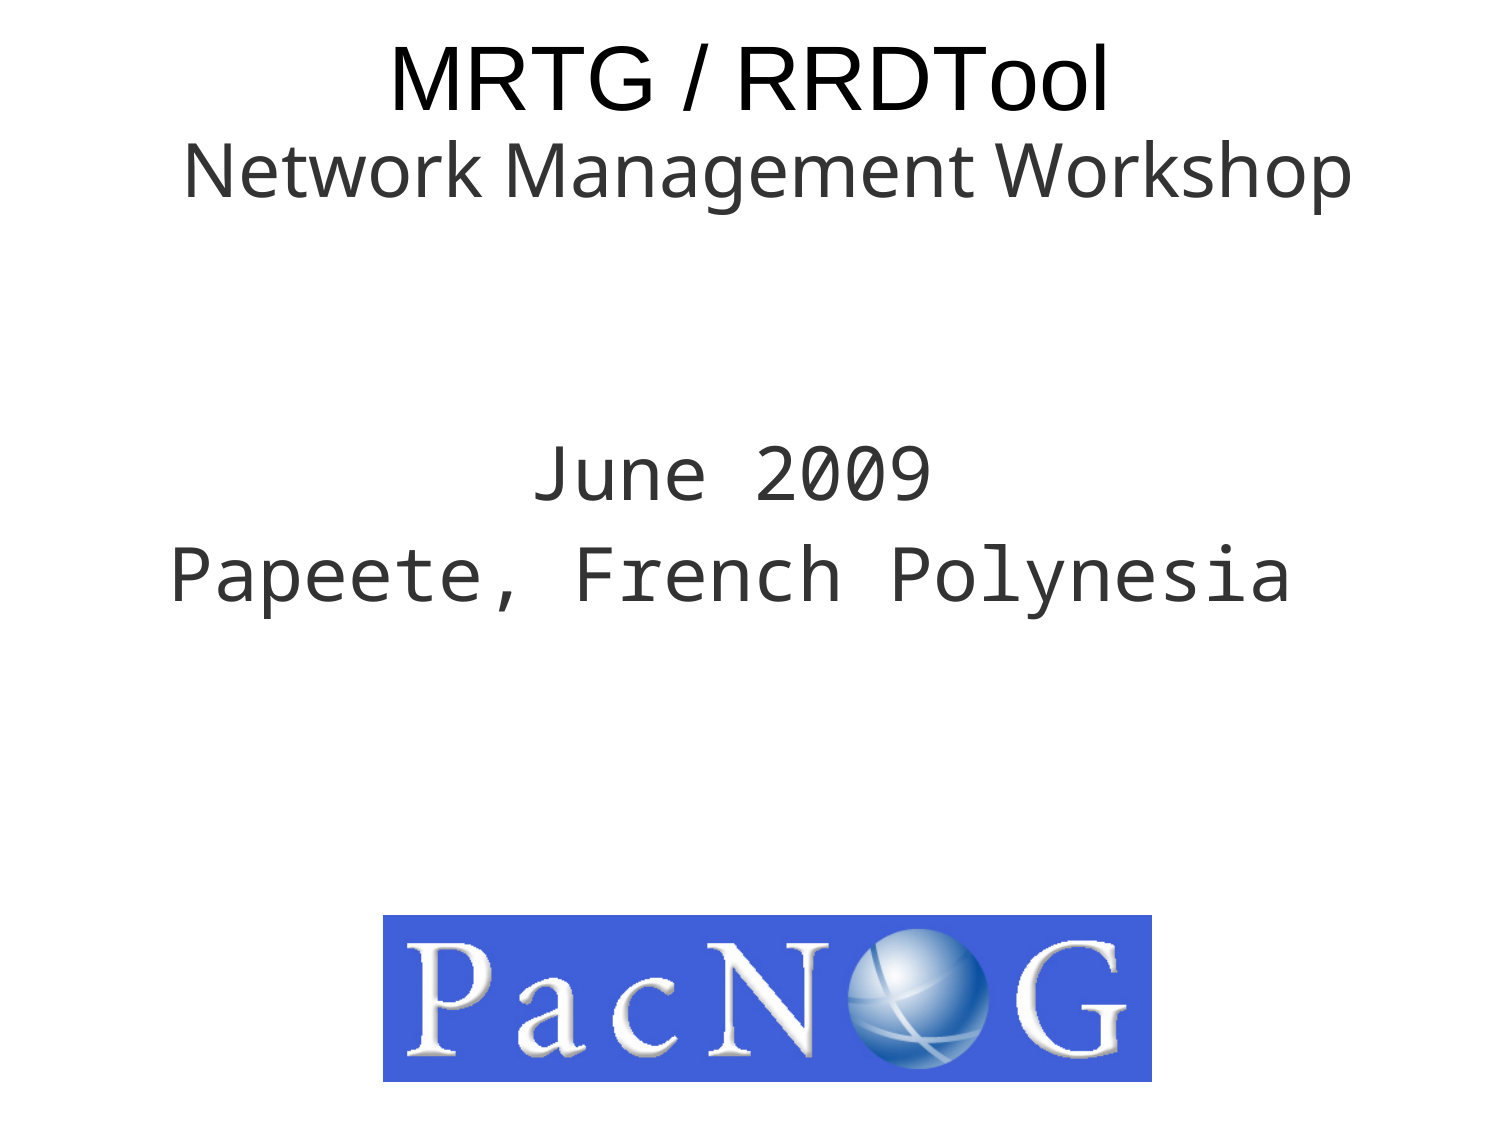

# MRTG / RRDTool
Network Management Workshop
June 2009
Papeete, French Polynesia